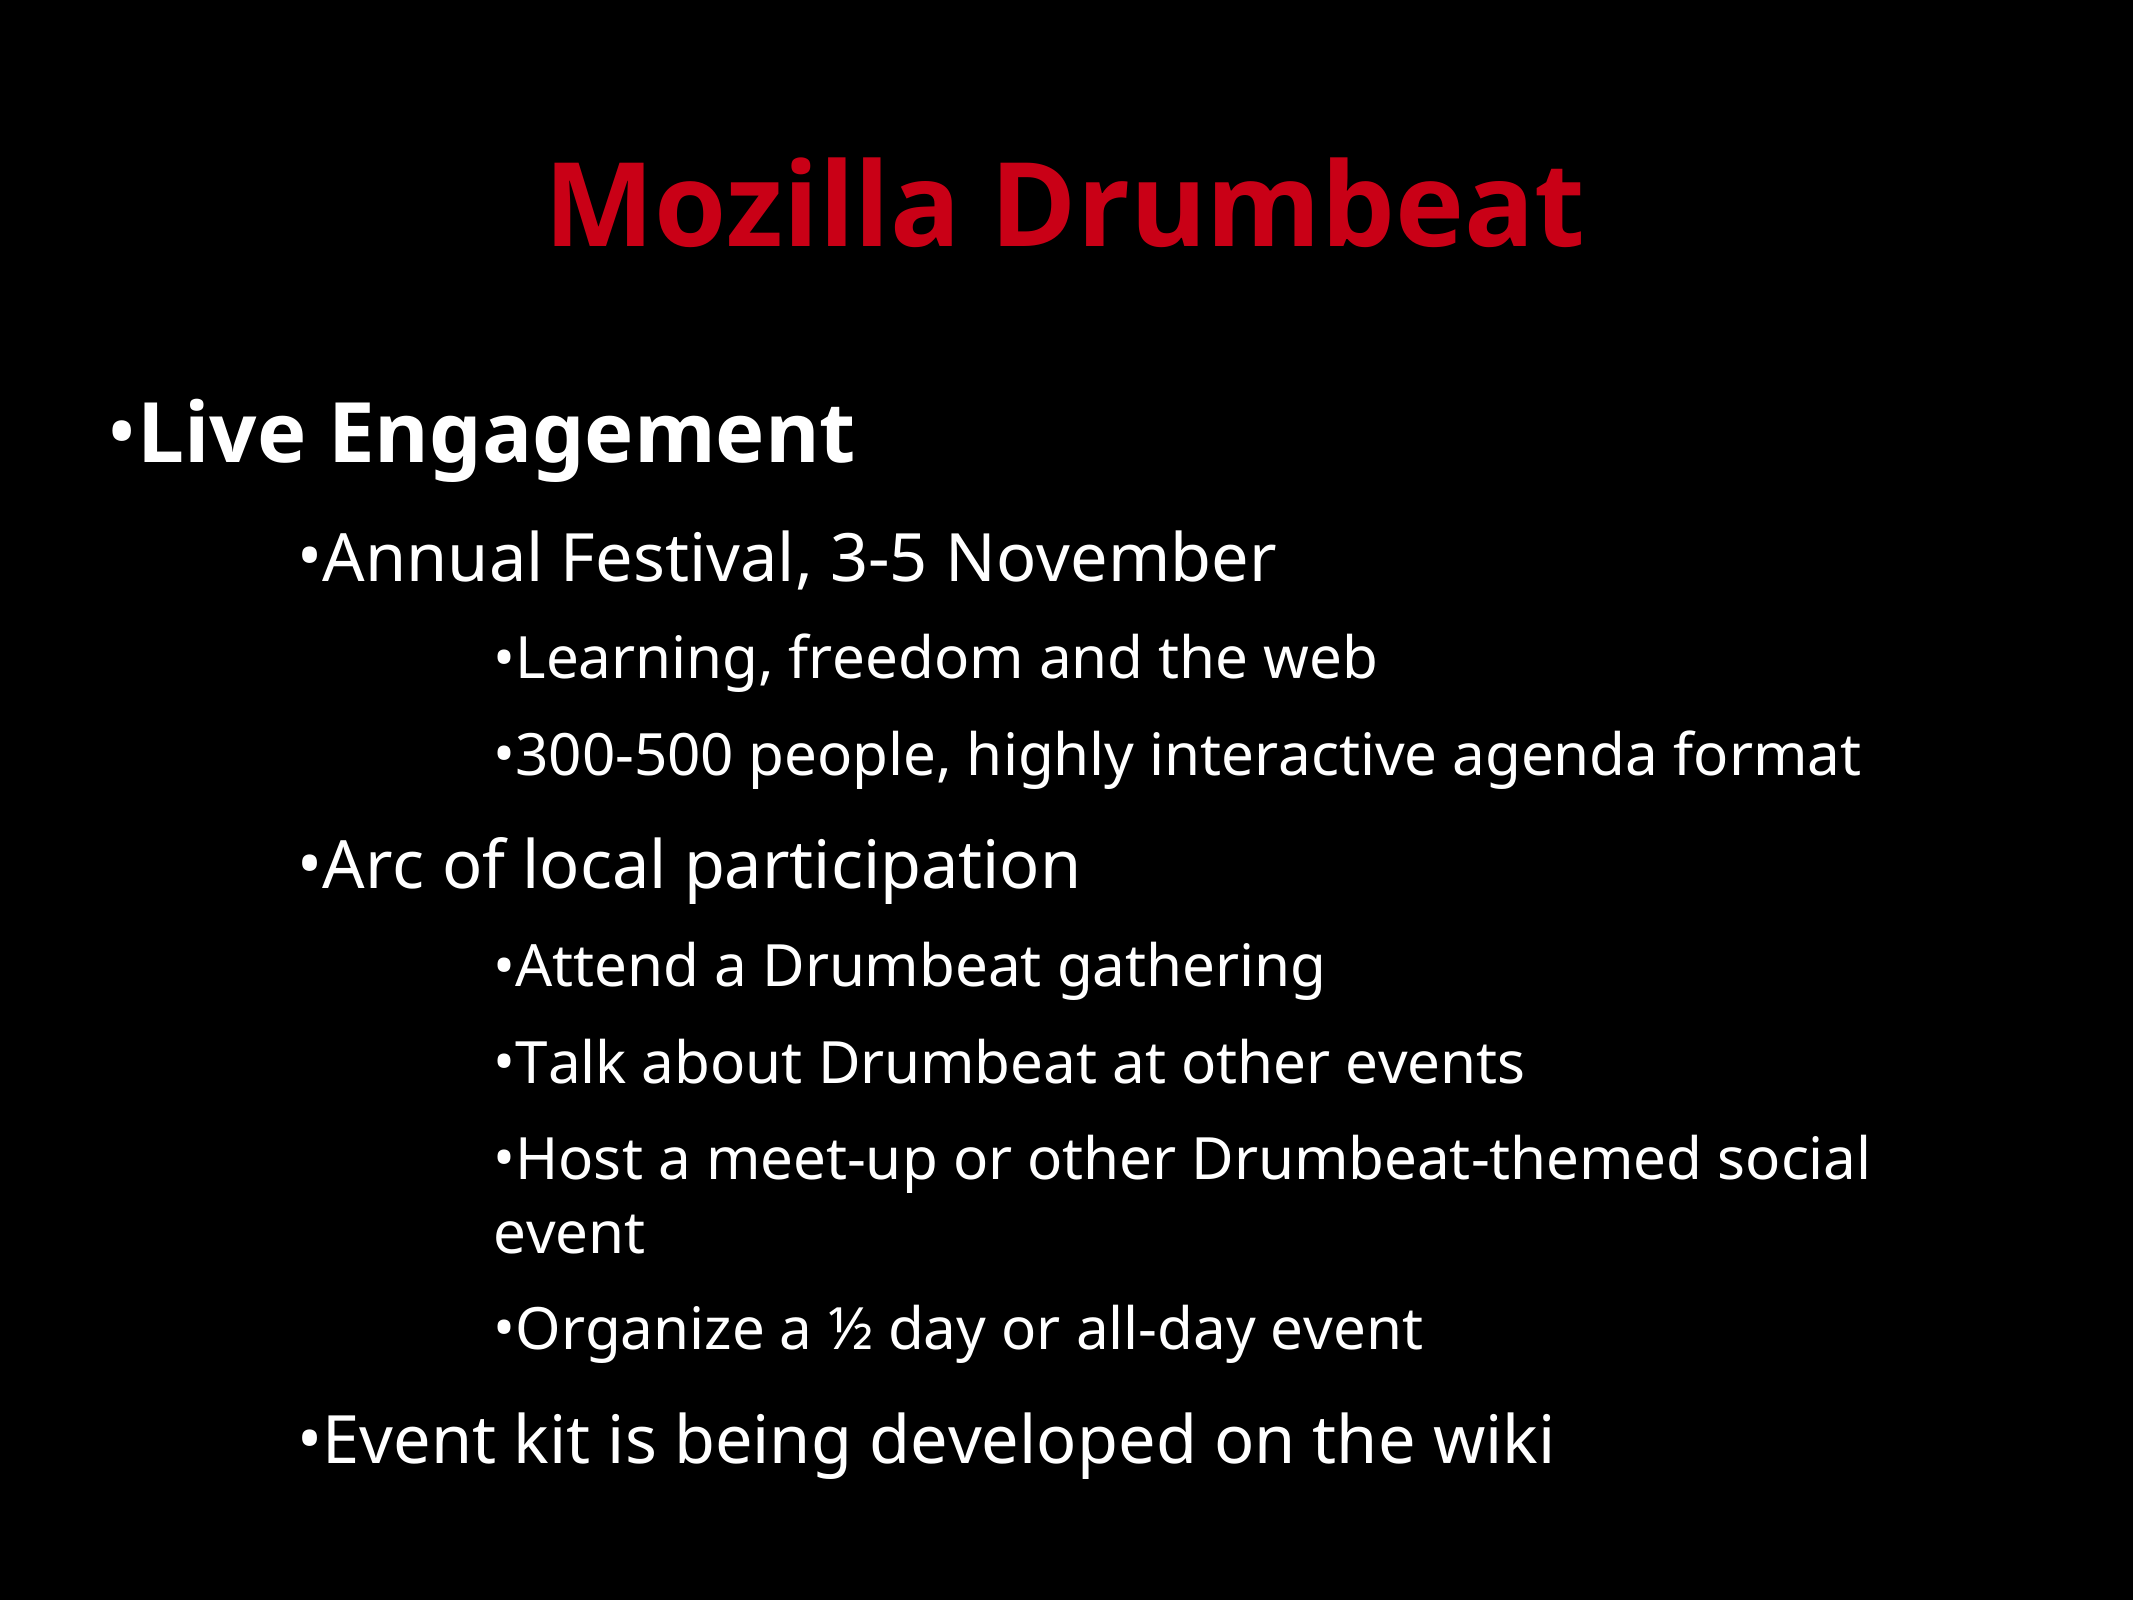

# Mozilla Drumbeat
Live Engagement
Annual Festival, 3-5 November
Learning, freedom and the web
300-500 people, highly interactive agenda format
Arc of local participation
Attend a Drumbeat gathering
Talk about Drumbeat at other events
Host a meet-up or other Drumbeat-themed social event
Organize a ½ day or all-day event
Event kit is being developed on the wiki